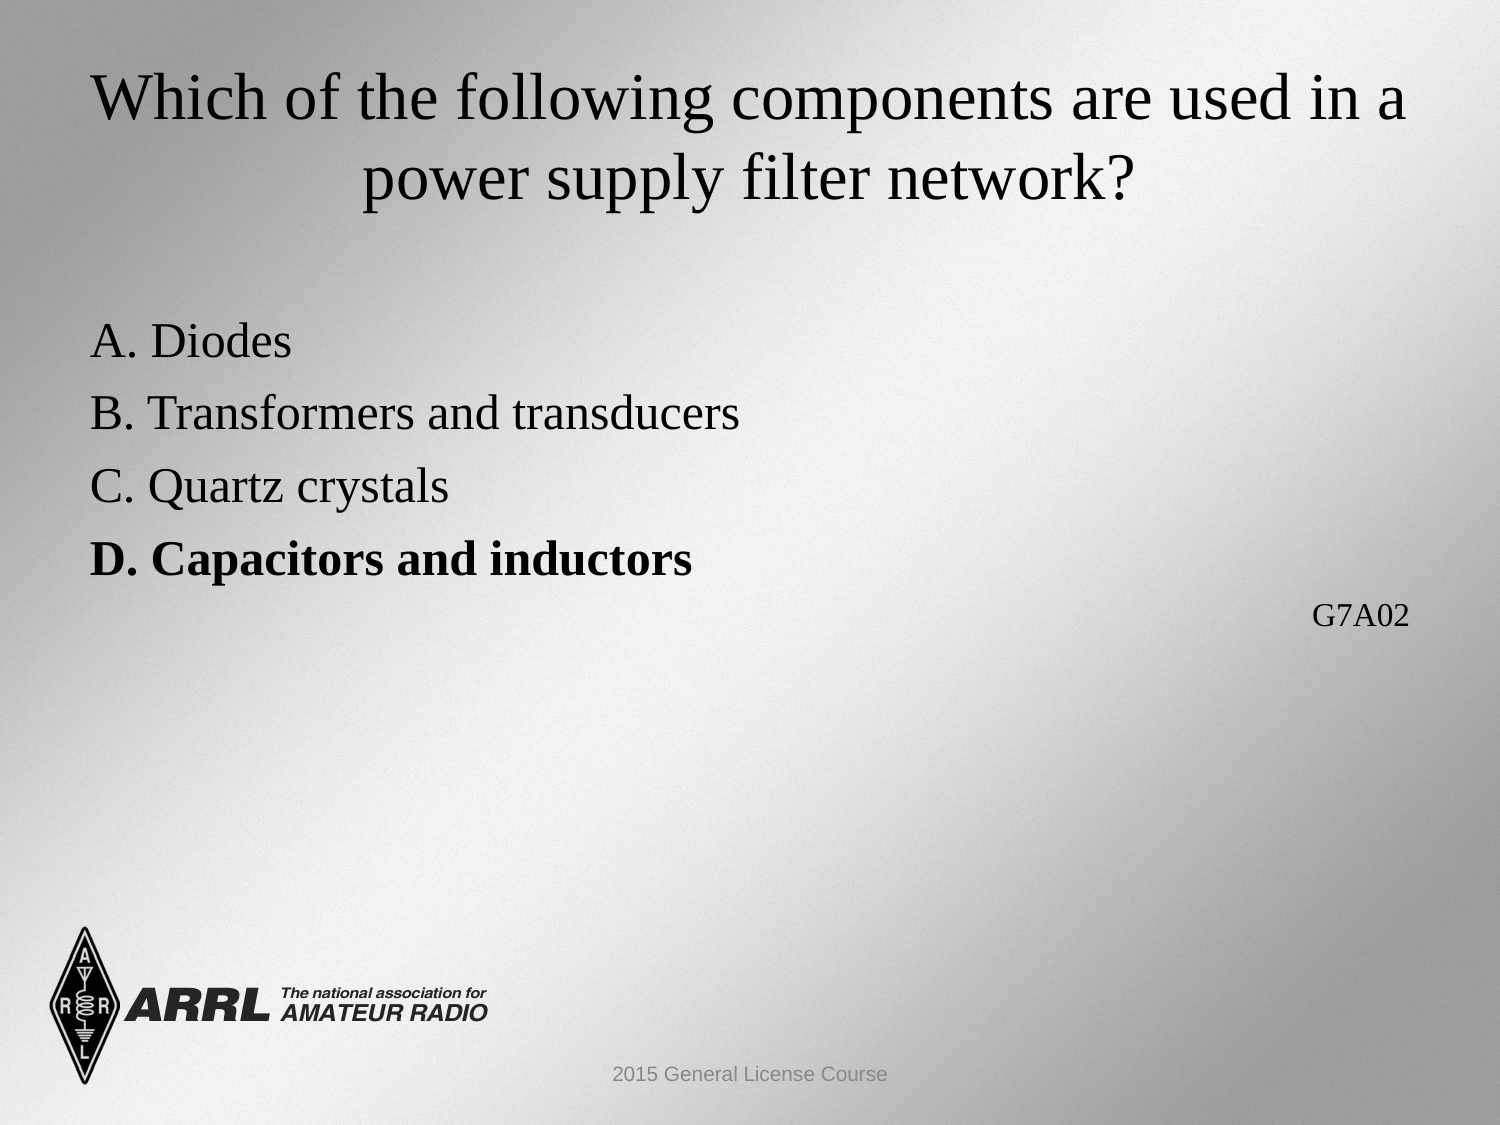

# Which of the following components are used in a power supply filter network?
A. Diodes
B. Transformers and transducers
C. Quartz crystals
D. Capacitors and inductors
 G7A02
2015 General License Course